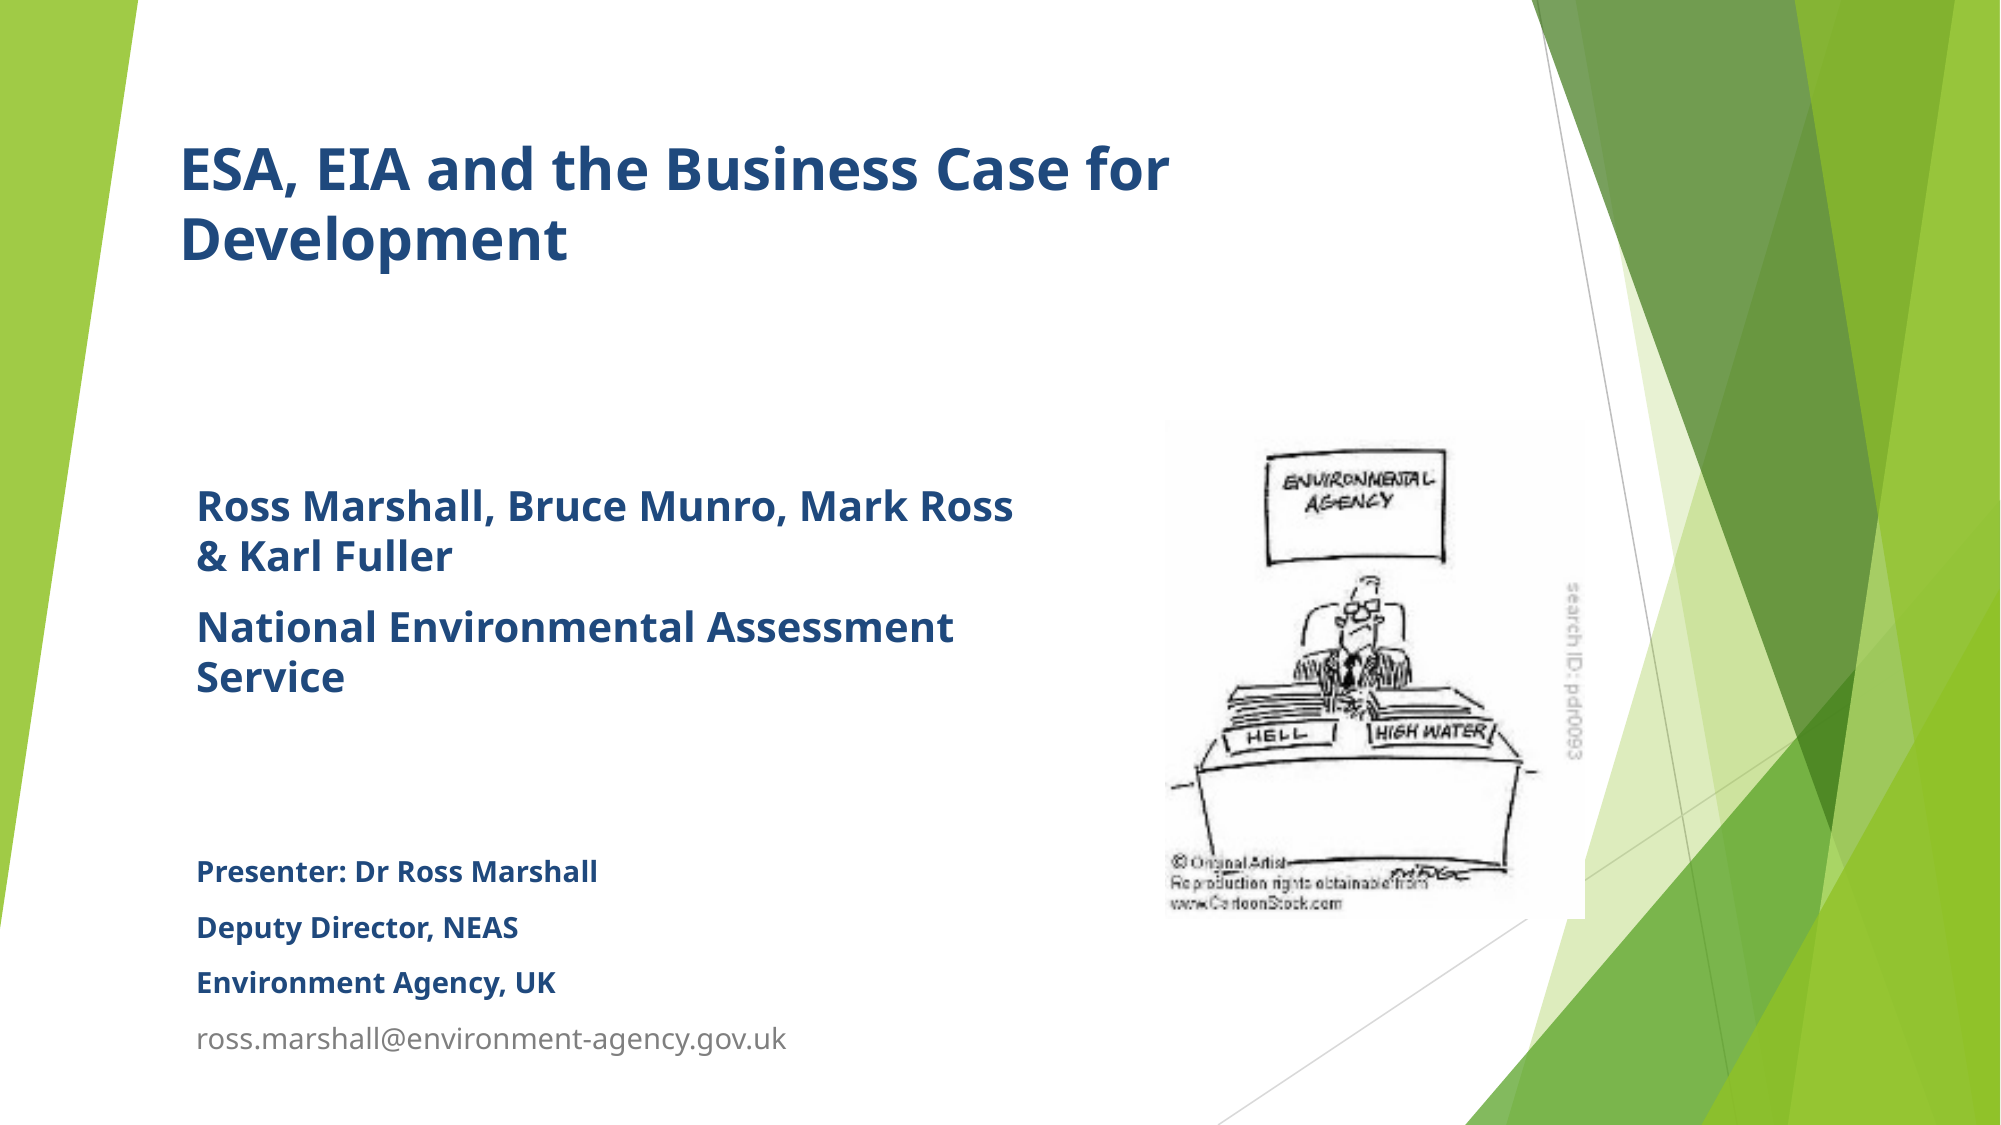

# ESA, EIA and the Business Case for Development
Ross Marshall, Bruce Munro, Mark Ross & Karl Fuller
National Environmental Assessment Service
Presenter: Dr Ross Marshall
Deputy Director, NEAS
Environment Agency, UK
ross.marshall@environment-agency.gov.uk